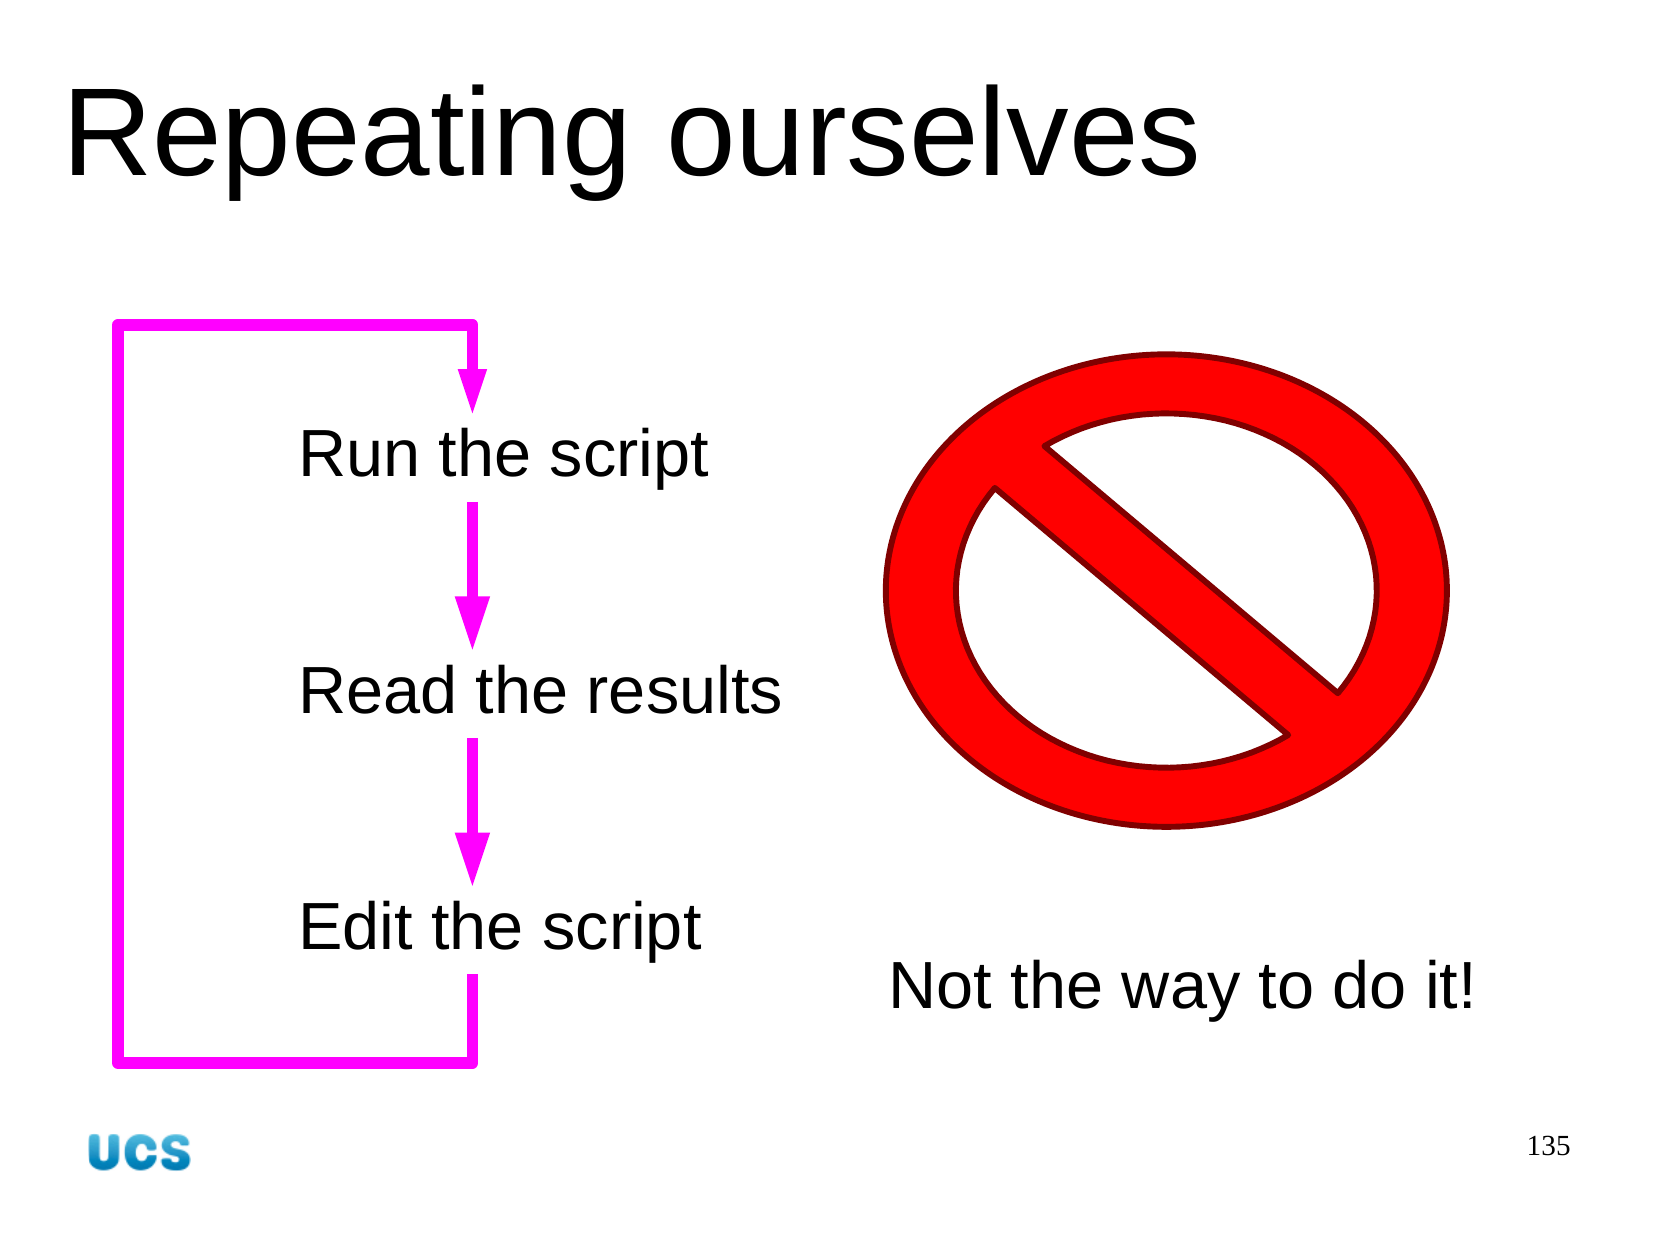

Repeating ourselves
Run the script
Read the results
Edit the script
Not the way to do it!
135